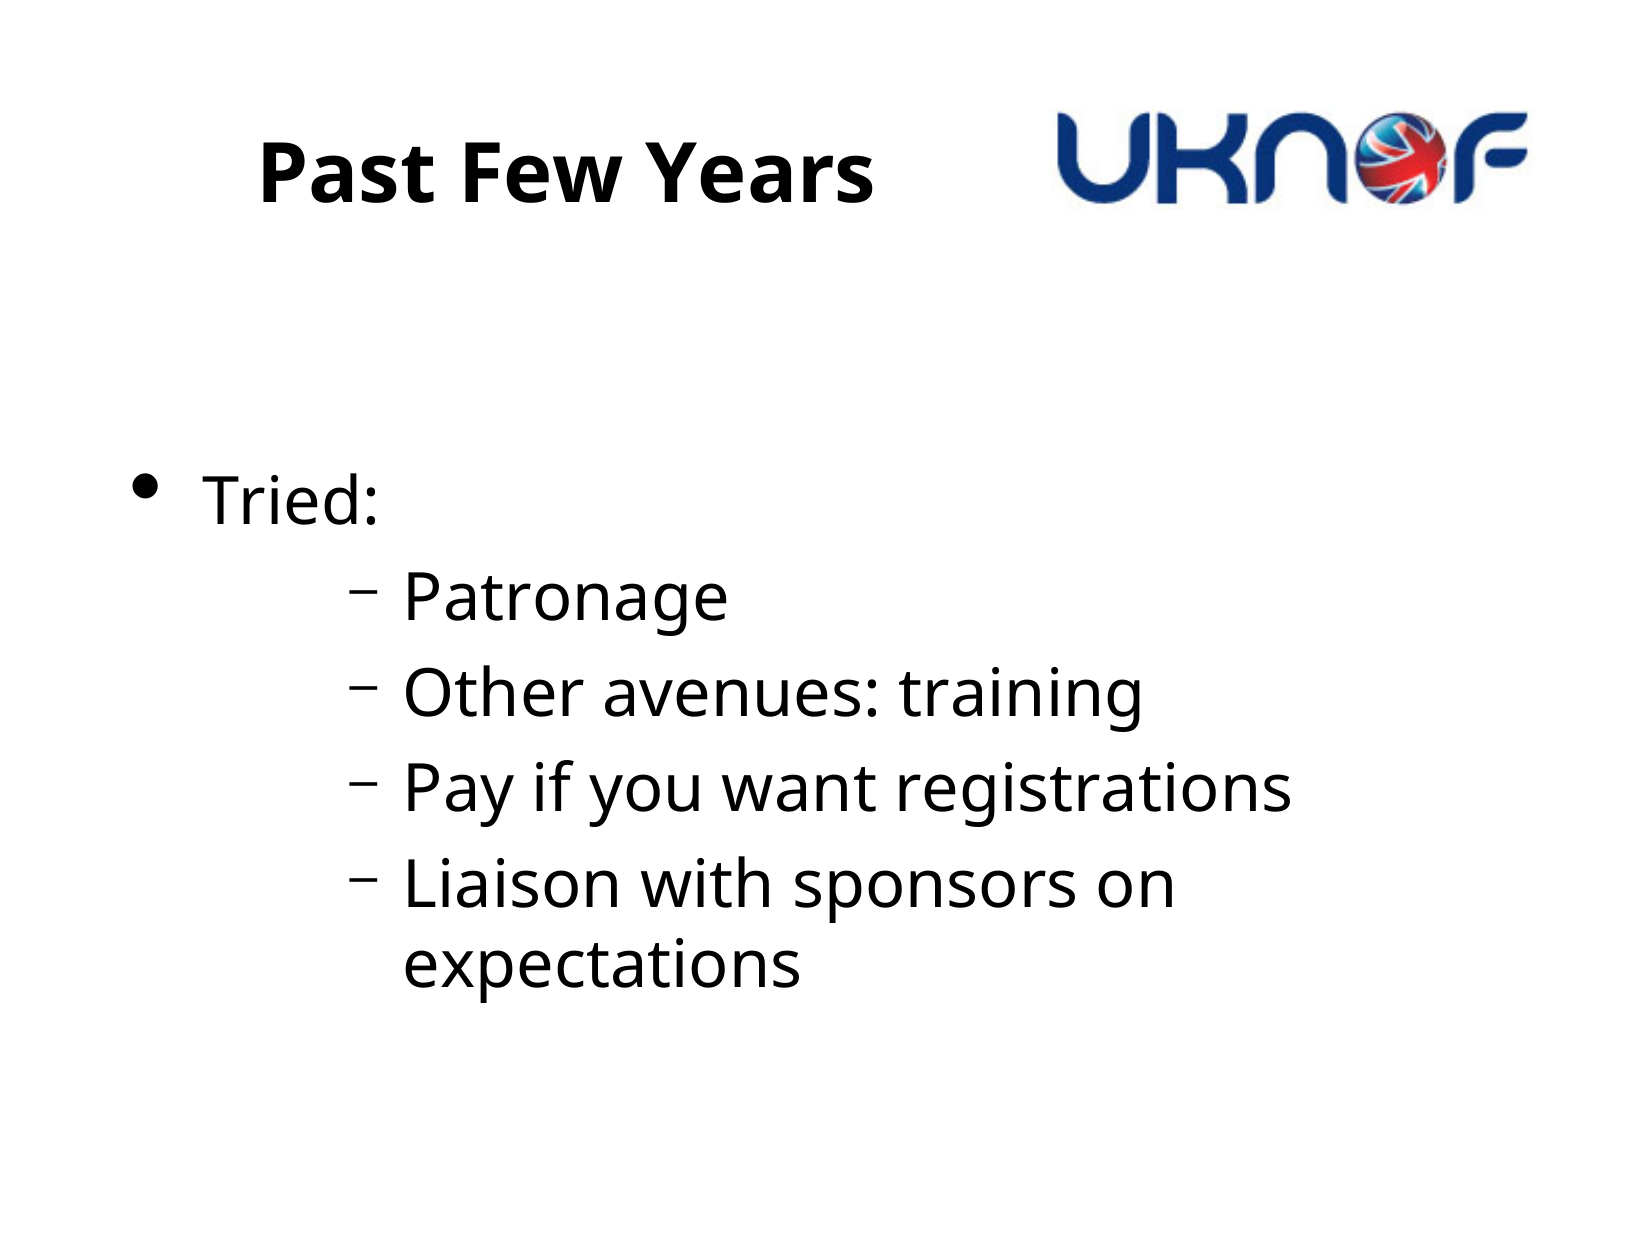

# Past Few Years
Tried:
Patronage
Other avenues: training
Pay if you want registrations
Liaison with sponsors on expectations